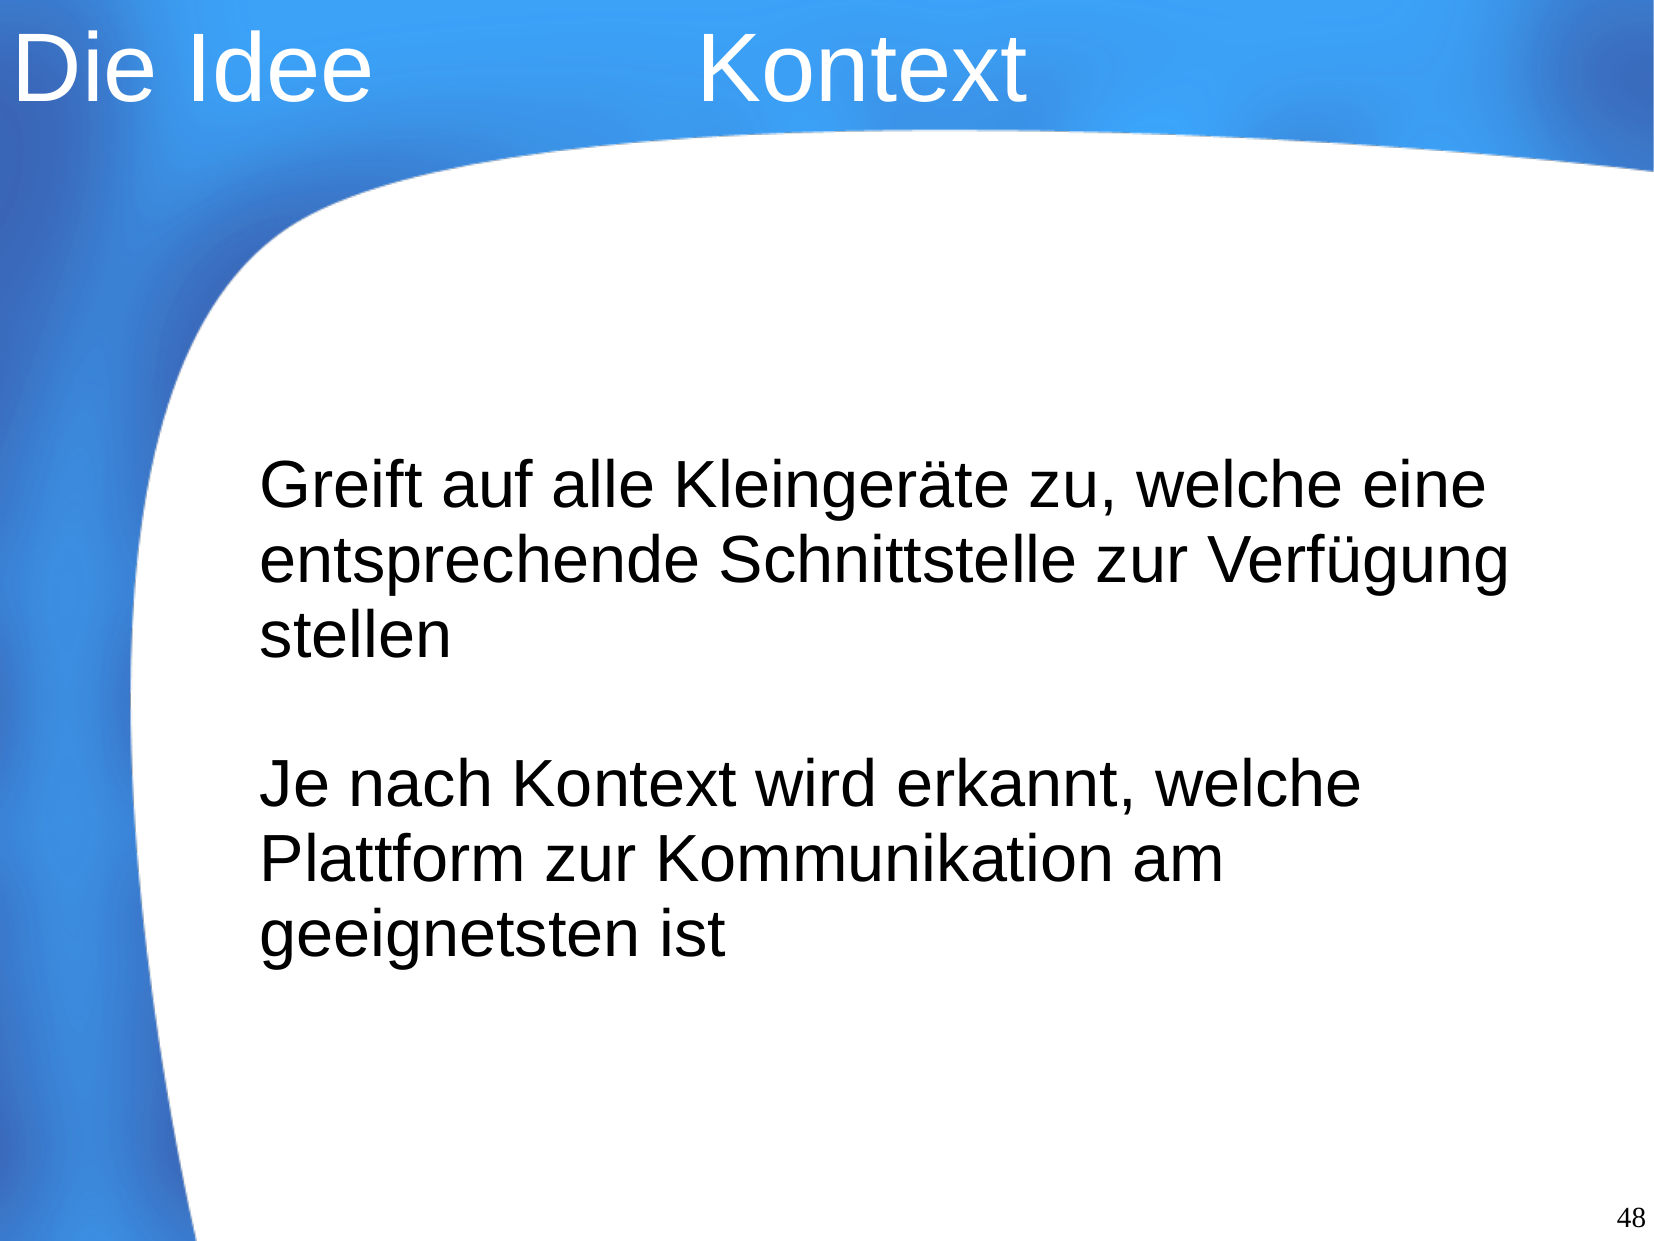

Die Idee
# Kontext
Greift auf alle Kleingeräte zu, welche eine entsprechende Schnittstelle zur Verfügung stellen
Je nach Kontext wird erkannt, welche Plattform zur Kommunikation am geeignetsten ist
48